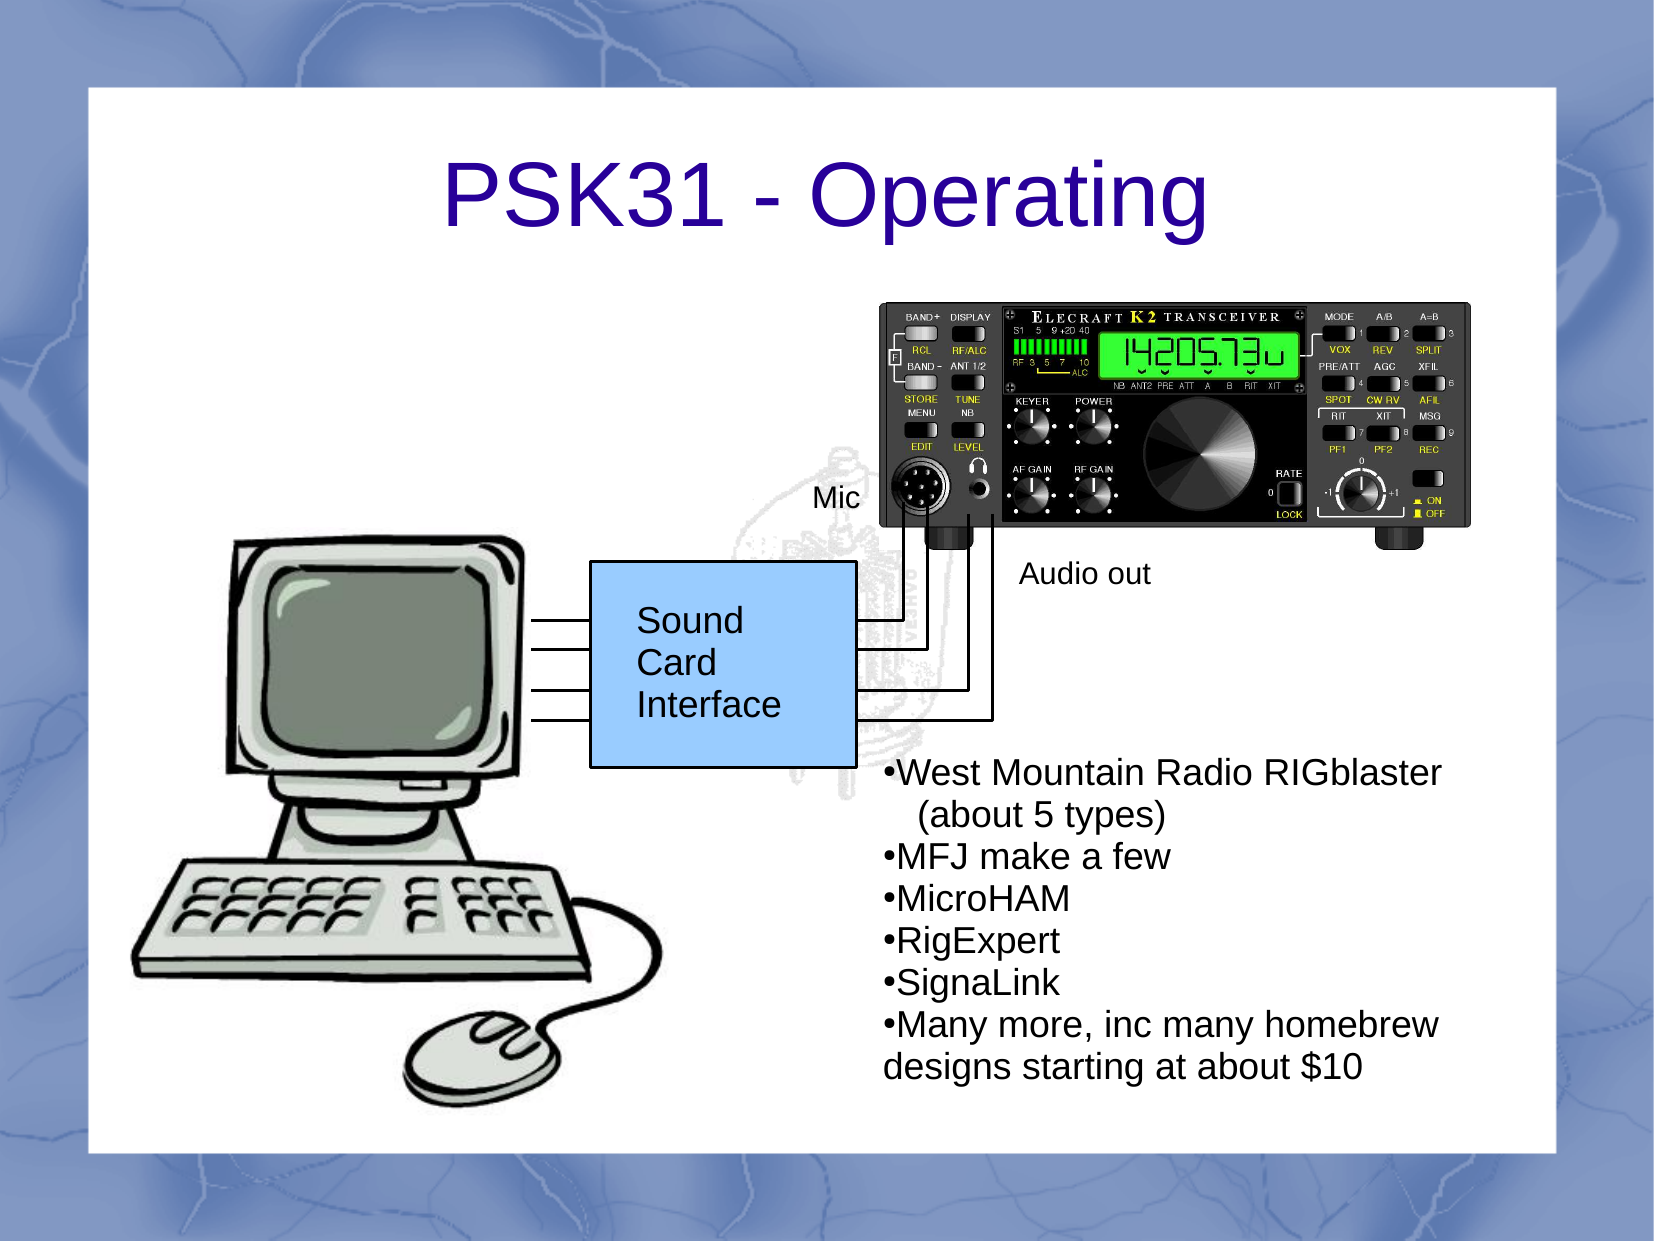

# PSK31 - Operating
Mic
Audio out
Sound Card Interface
West Mountain Radio RIGblaster
 (about 5 types)
MFJ make a few
MicroHAM
RigExpert
SignaLink
Many more, inc many homebrew designs starting at about $10